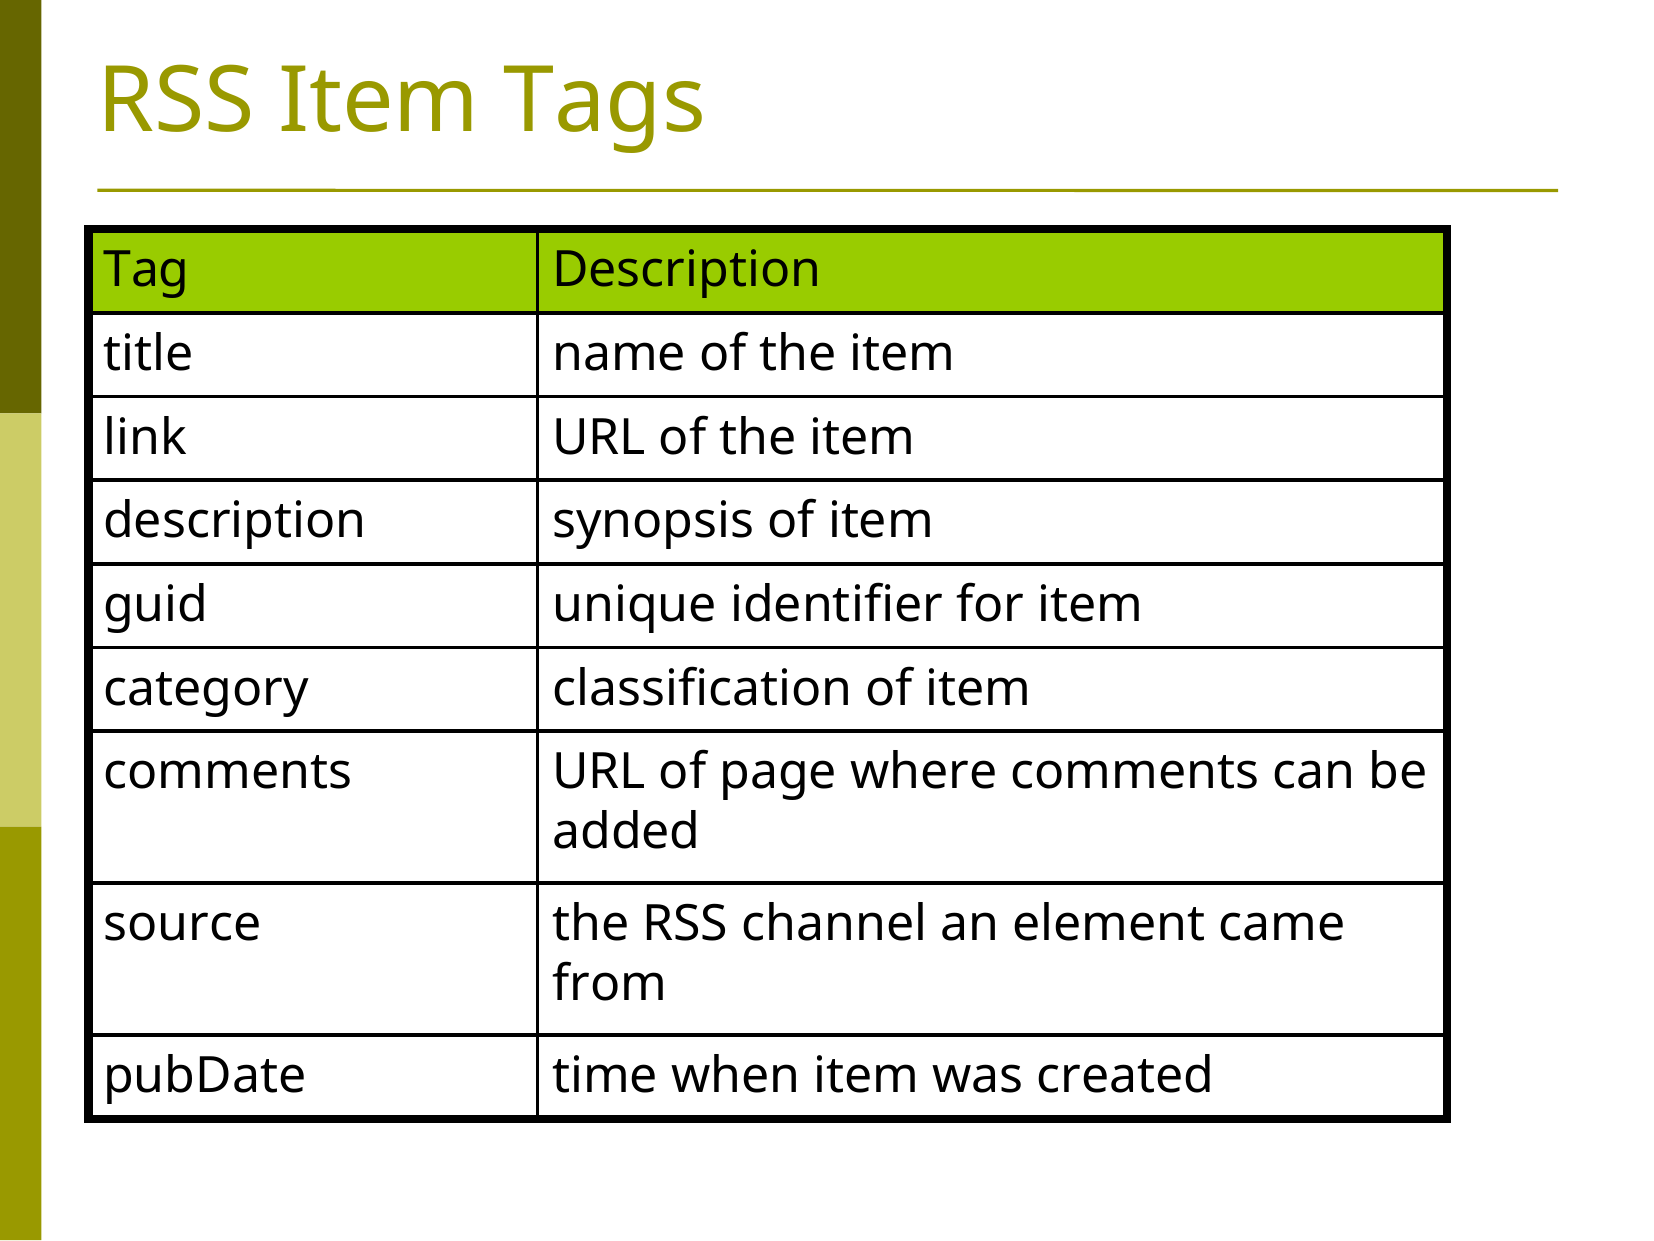

# RSS Item Tags
| Tag | Description |
| --- | --- |
| title | name of the item |
| link | URL of the item |
| description | synopsis of item |
| guid | unique identifier for item |
| category | classification of item |
| comments | URL of page where comments can be added |
| source | the RSS channel an element came from |
| pubDate | time when item was created |